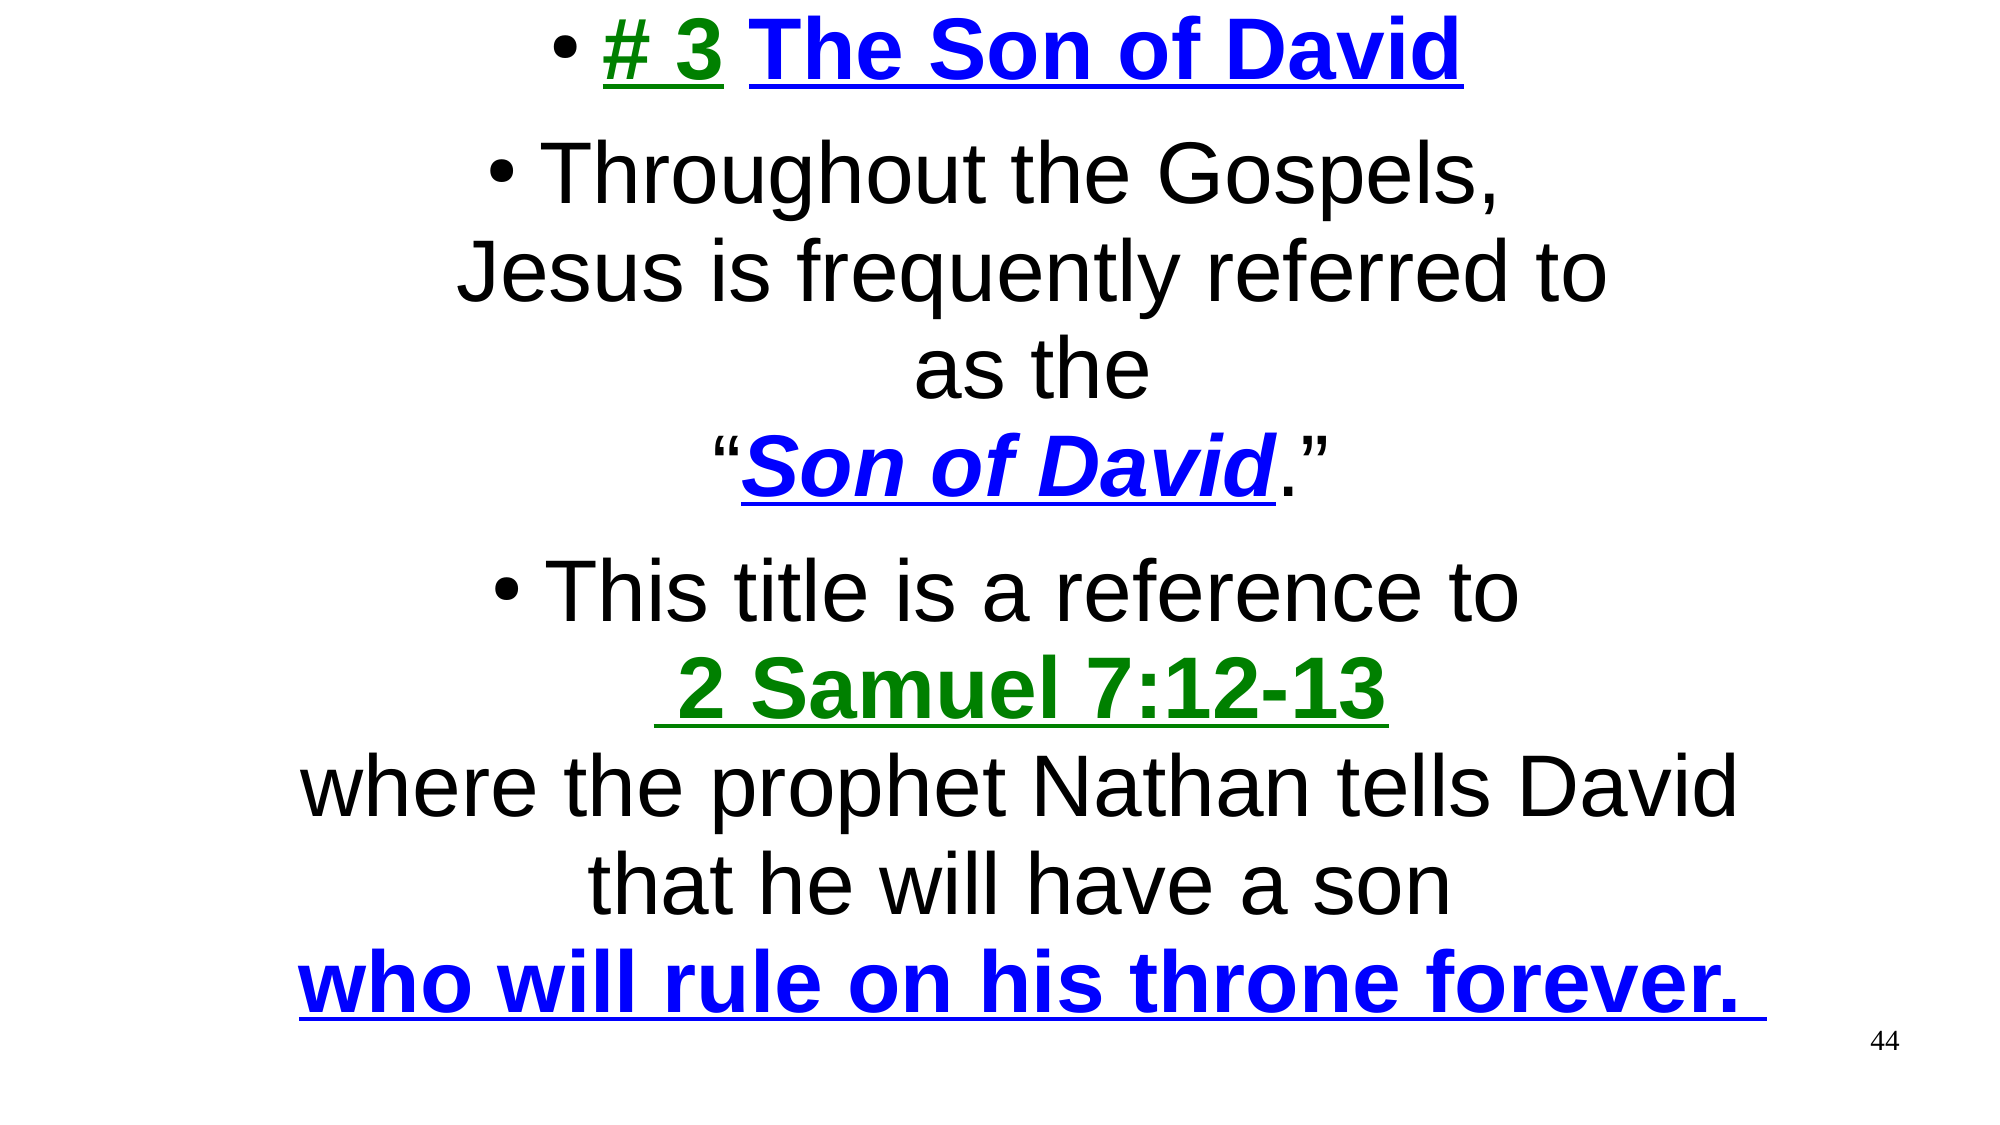

# # 3 The Son of David
Throughout the Gospels,
Jesus is frequently referred to
 as the
“Son of David.”
This title is a reference to
 2 Samuel 7:12-13 
where the prophet Nathan tells David
that he will have a son
who will rule on his throne forever.
44